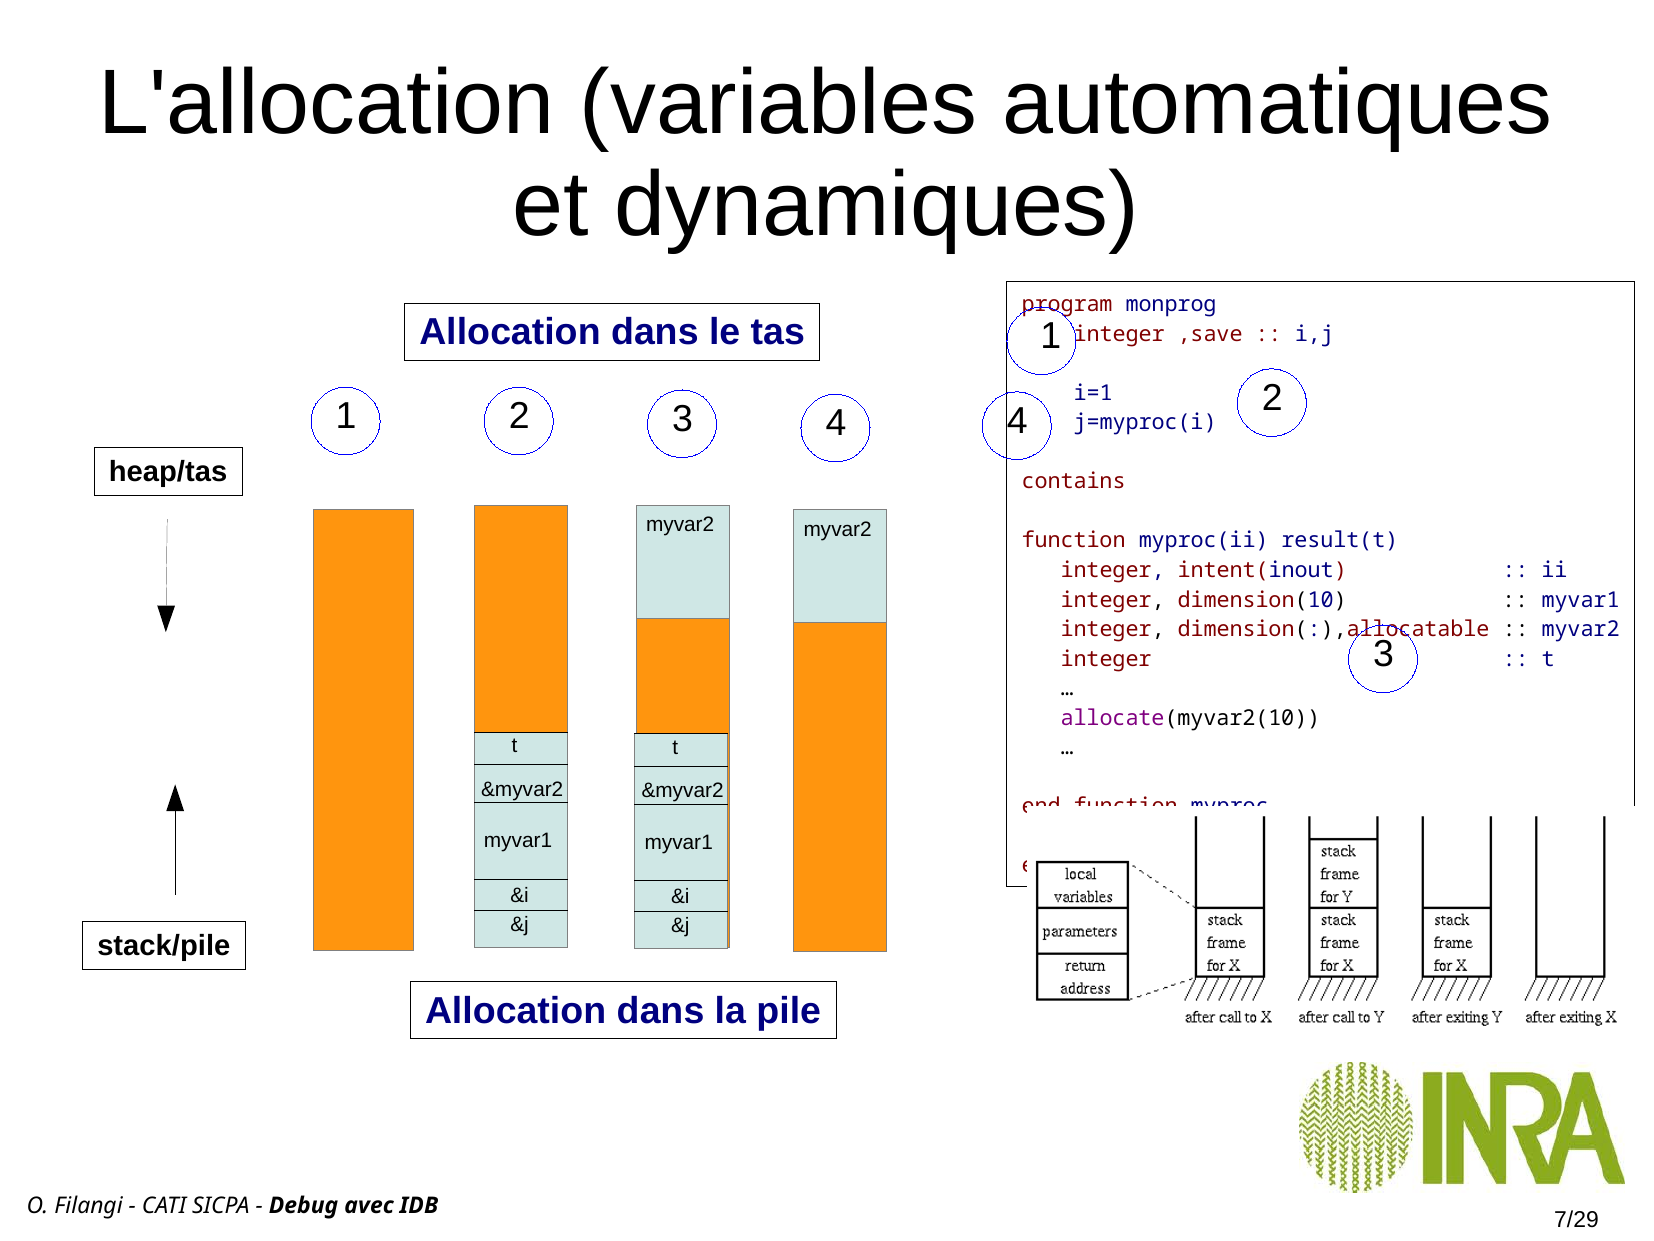

# L'allocation (variables automatiques et dynamiques)
program monprog
 integer ,save :: i,j
 i=1
 j=myproc(i)
contains
function myproc(ii) result(t)
 integer, intent(inout)   :: ii
 integer, dimension(10)  :: myvar1
 integer, dimension(:),allocatable :: myvar2
 integer  :: t
 …
 allocate(myvar2(10))
 …
end function myproc
end program monprog
Allocation dans le tas
1
2
1
2
3
4
4
heap/tas
myvar2
myvar2
3
t
t
&myvar2
&myvar2
myvar1
myvar1
&i
&i
&j
&j
stack/pile
Allocation dans la pile
 O. Filangi - CATI SICPA - Debug avec IDB